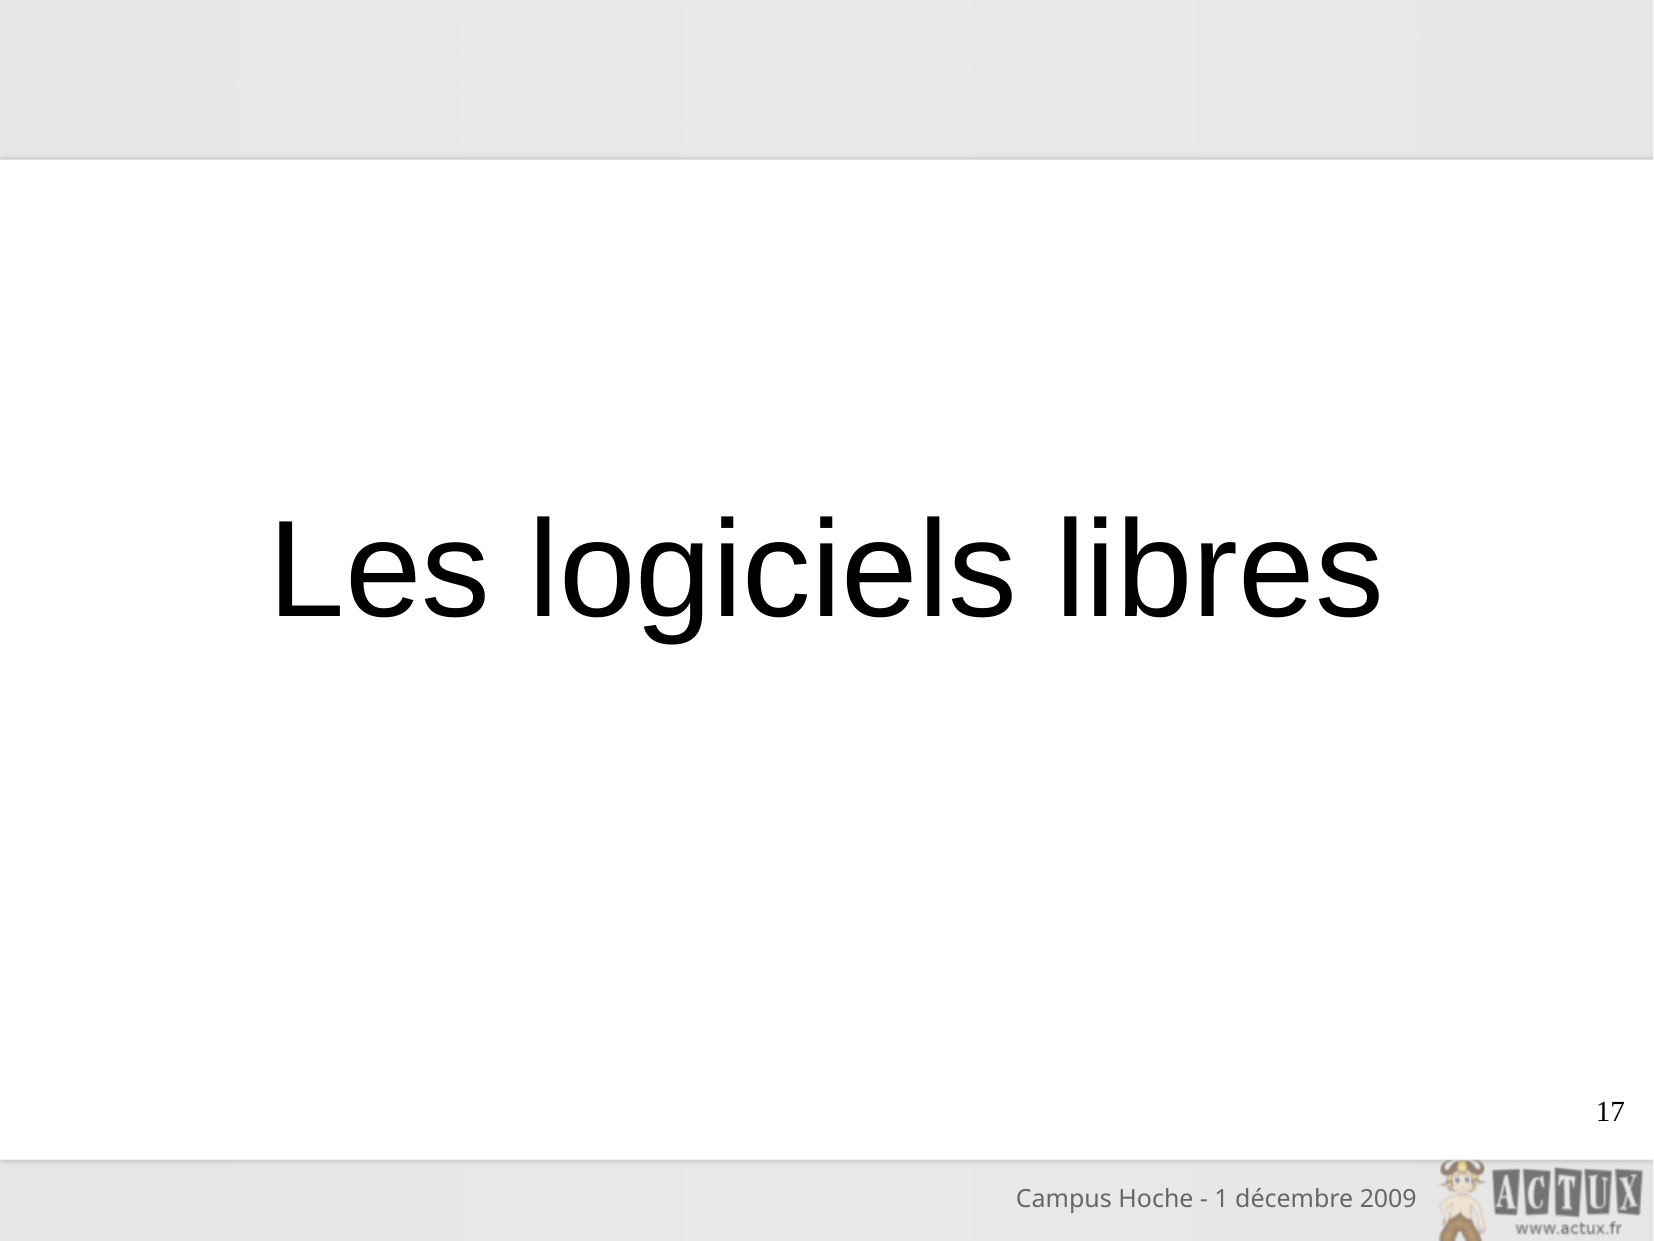

# Les logiciels libres
17
Campus Hoche - 1 décembre 2009